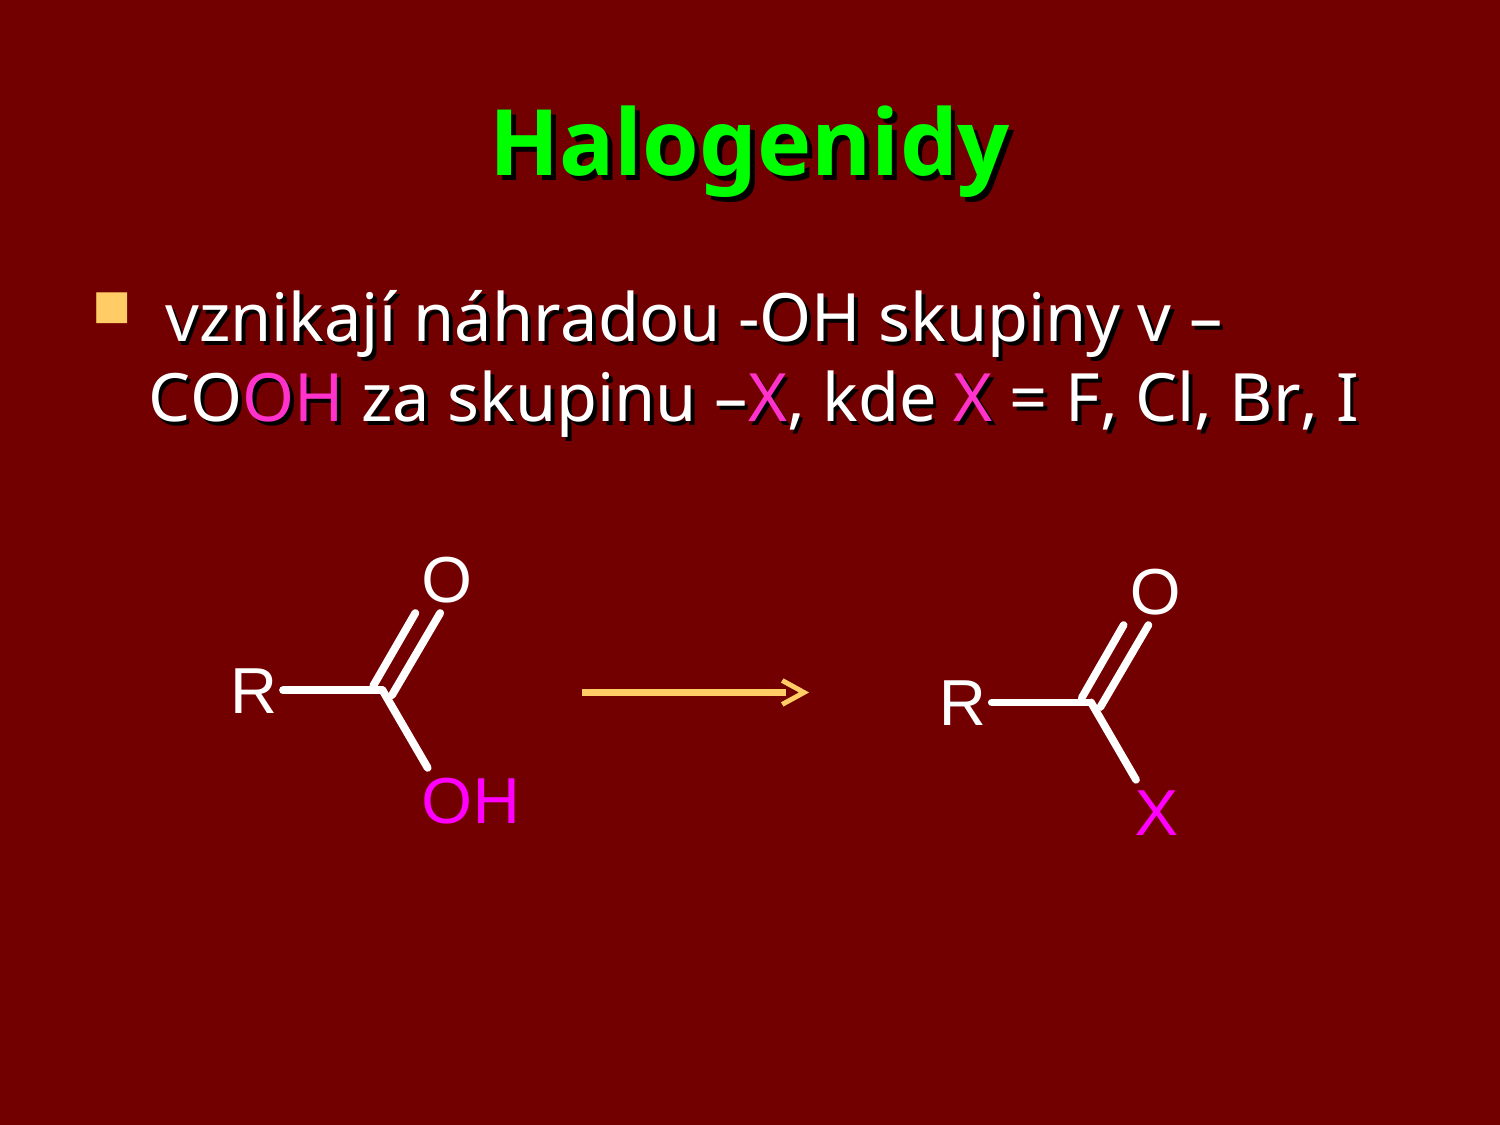

# Halogenidy
 vznikají náhradou -OH skupiny v –COOH za skupinu –X, kde X = F, Cl, Br, I